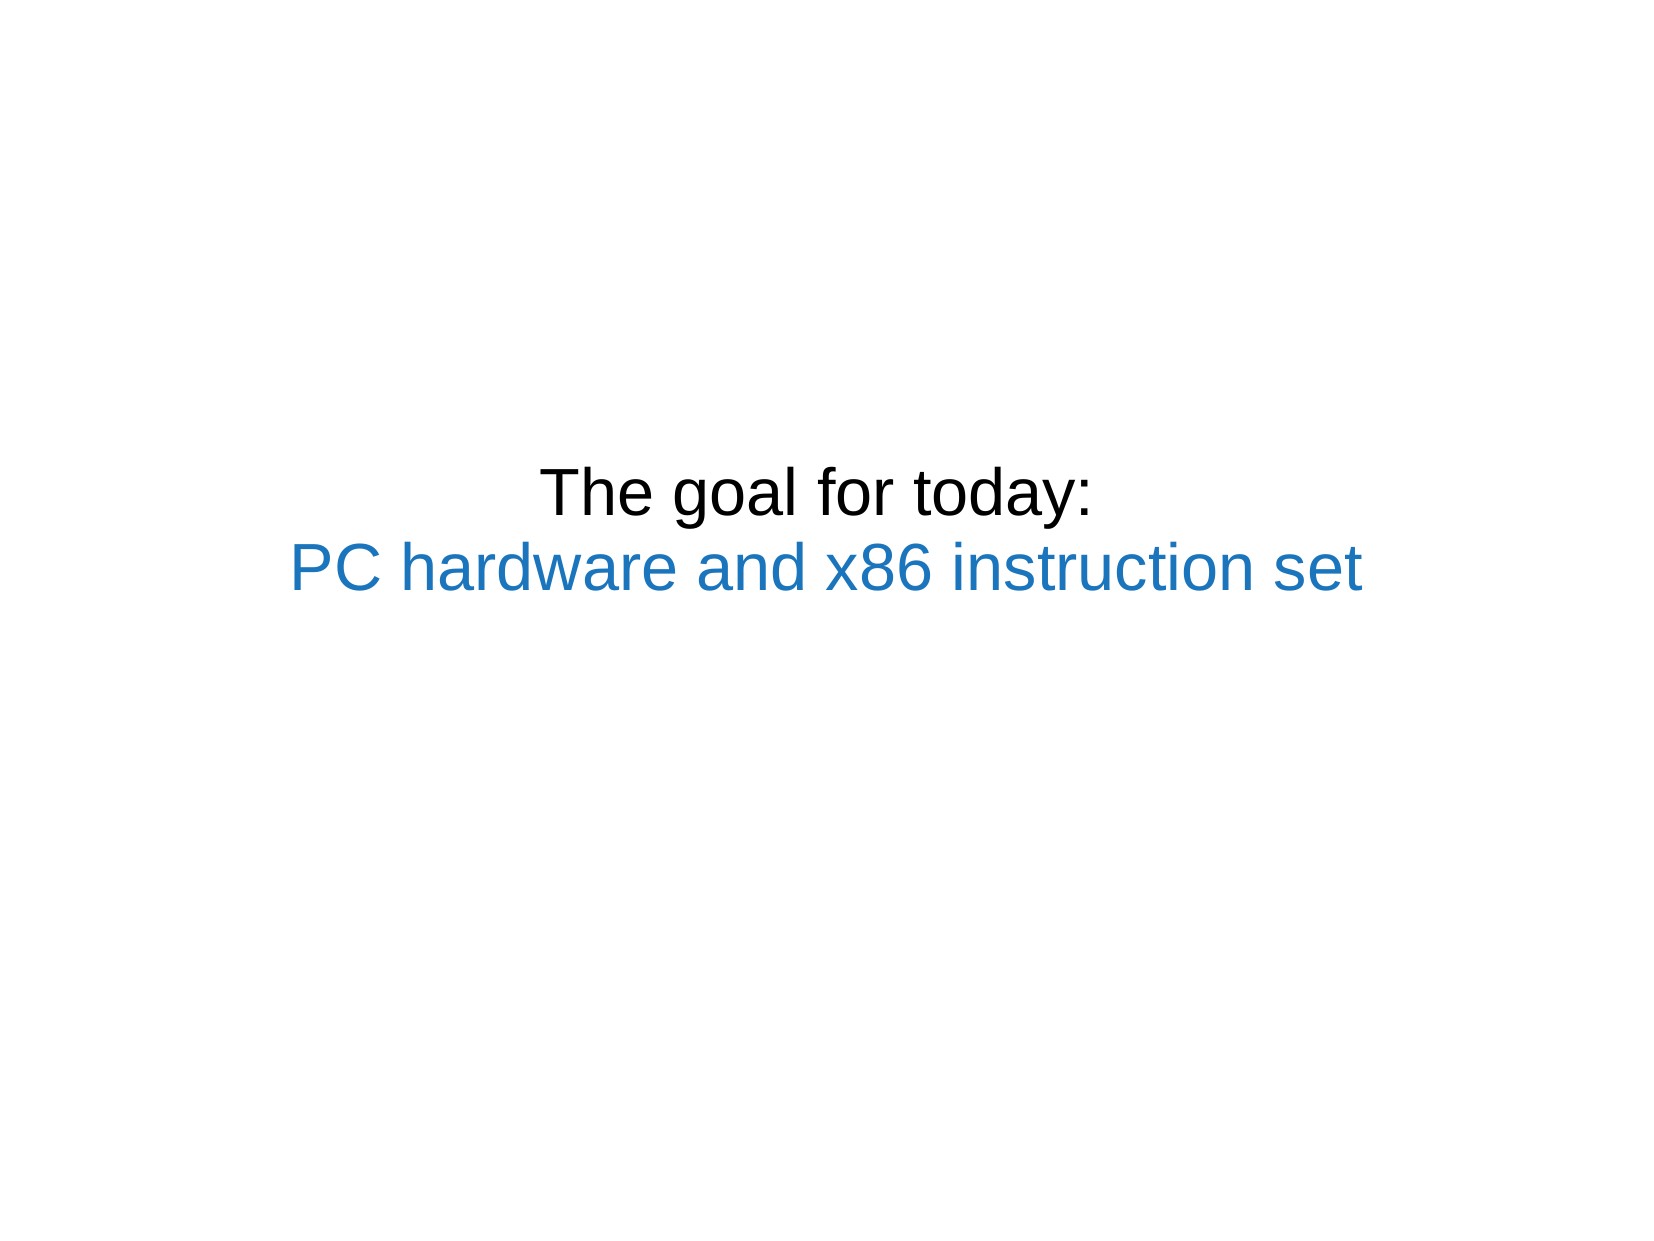

# The goal for today:
PC hardware and x86 instruction set